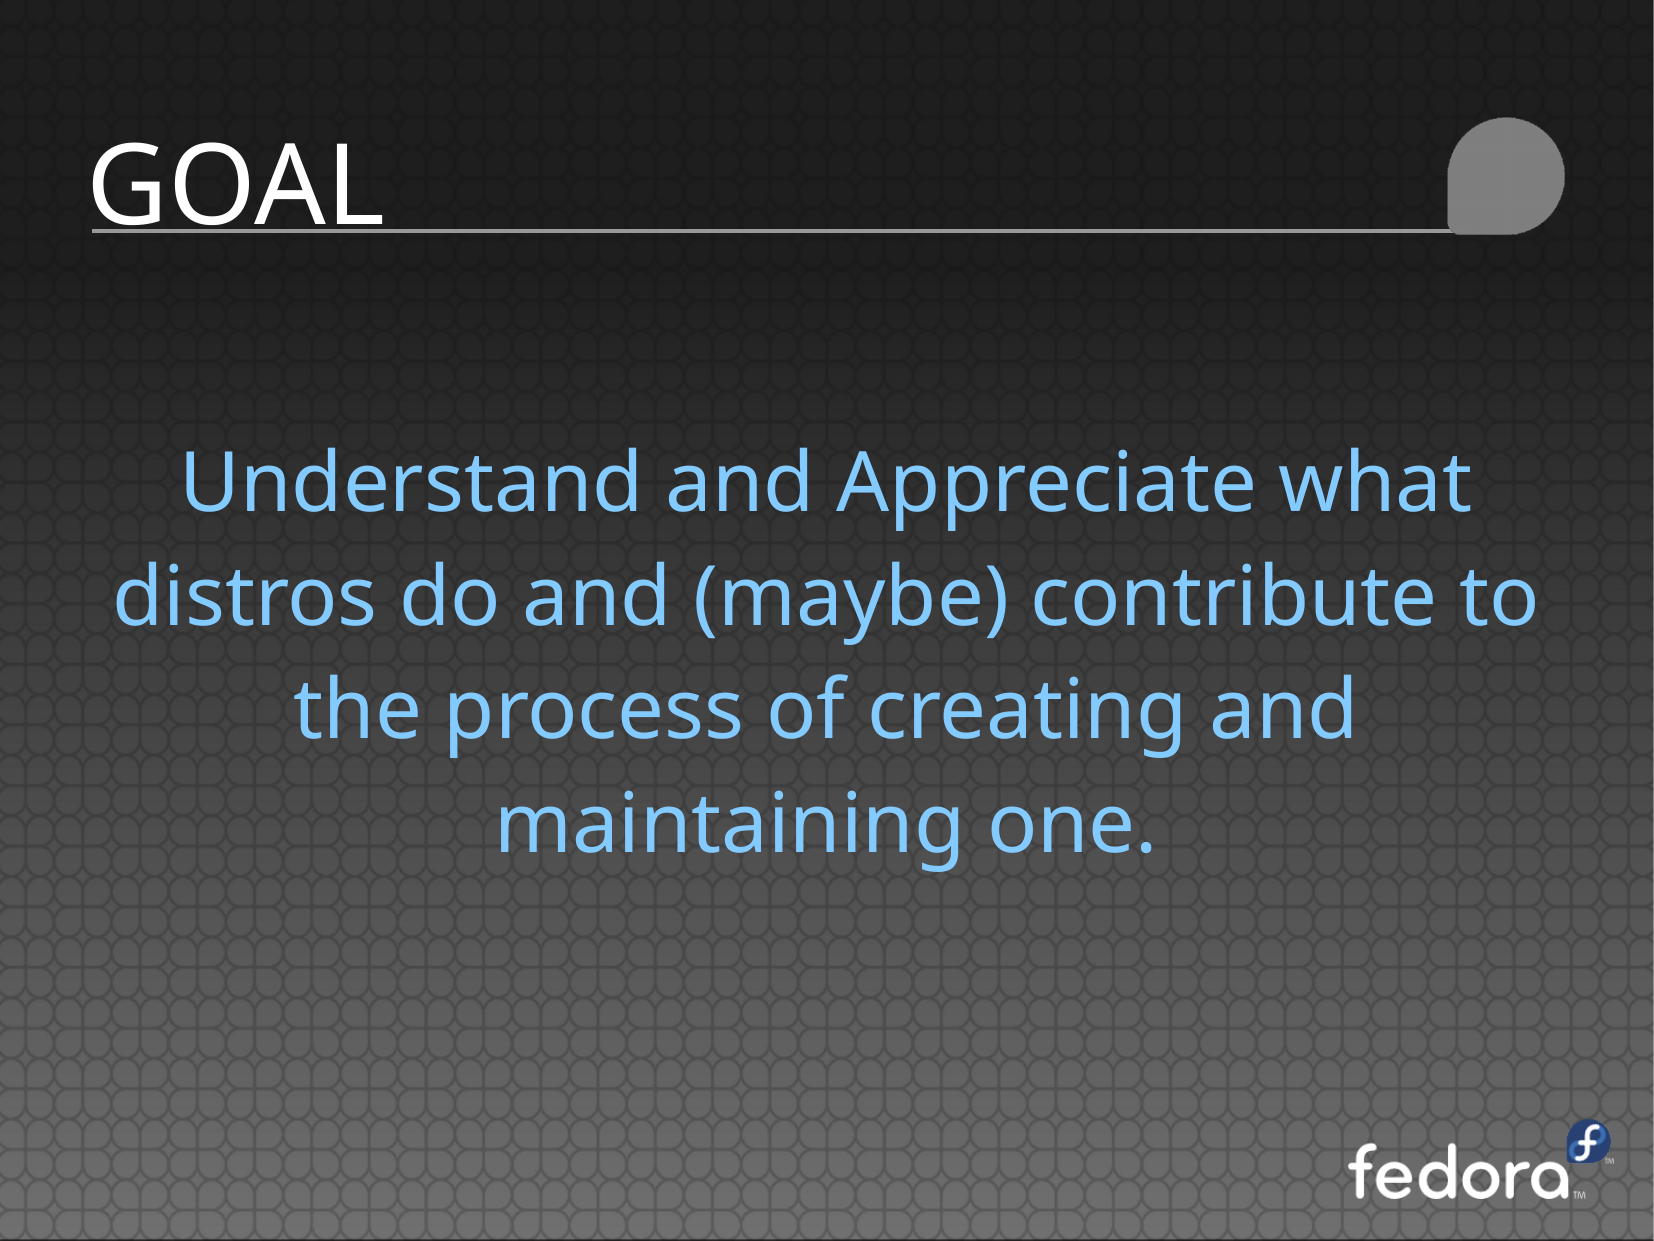

# GOAL
Understand and Appreciate what distros do and (maybe) contribute to the process of creating and maintaining one.